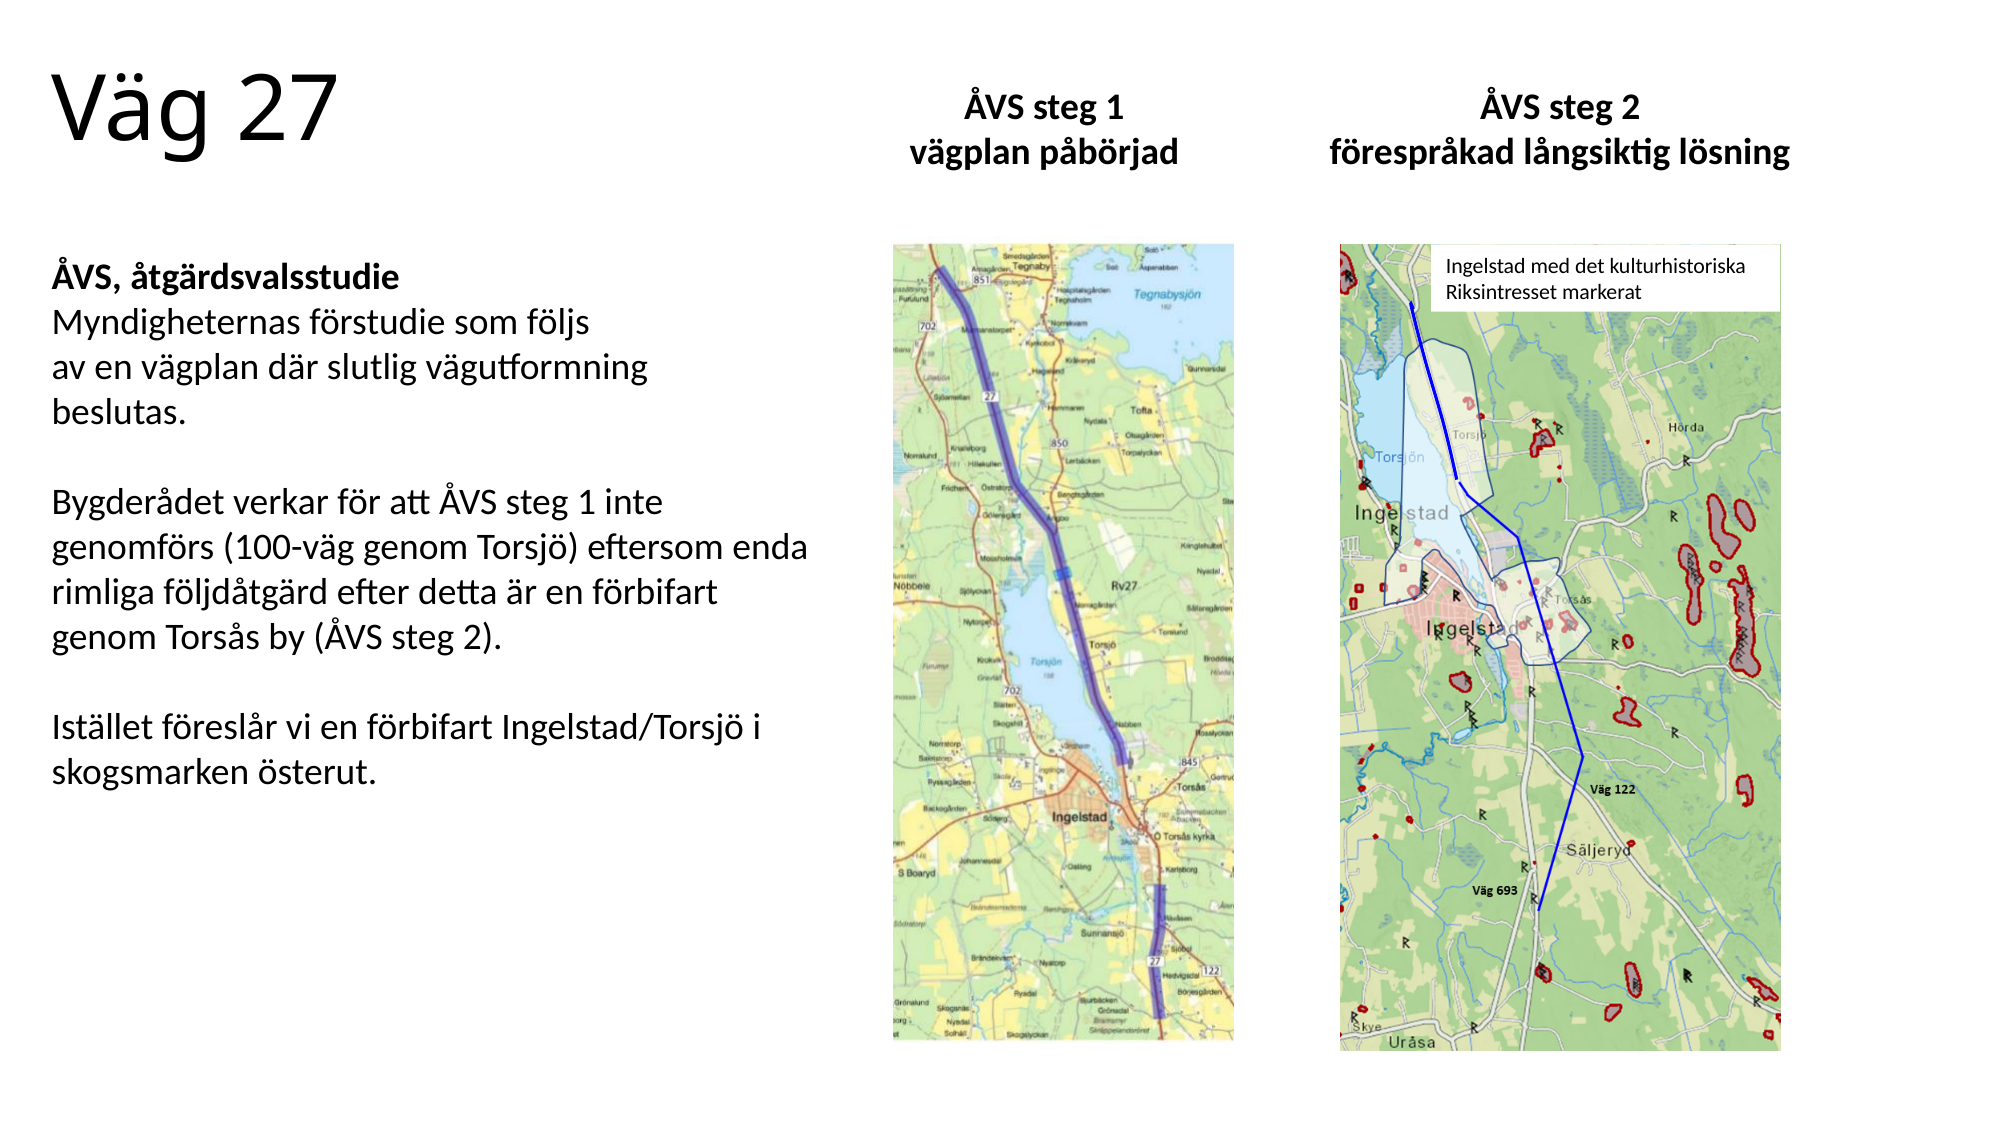

# Väg 27
ÅVS steg 1
vägplan påbörjad
ÅVS steg 2
förespråkad långsiktig lösning
ÅVS, åtgärdsvalsstudie
Myndigheternas förstudie som följs
av en vägplan där slutlig vägutformning
beslutas.
Bygderådet verkar för att ÅVS steg 1 inte genomförs (100-väg genom Torsjö) eftersom enda rimliga följdåtgärd efter detta är en förbifart genom Torsås by (ÅVS steg 2).
Istället föreslår vi en förbifart Ingelstad/Torsjö i skogsmarken österut.
Ingelstad med det kulturhistoriska Riksintresset markerat